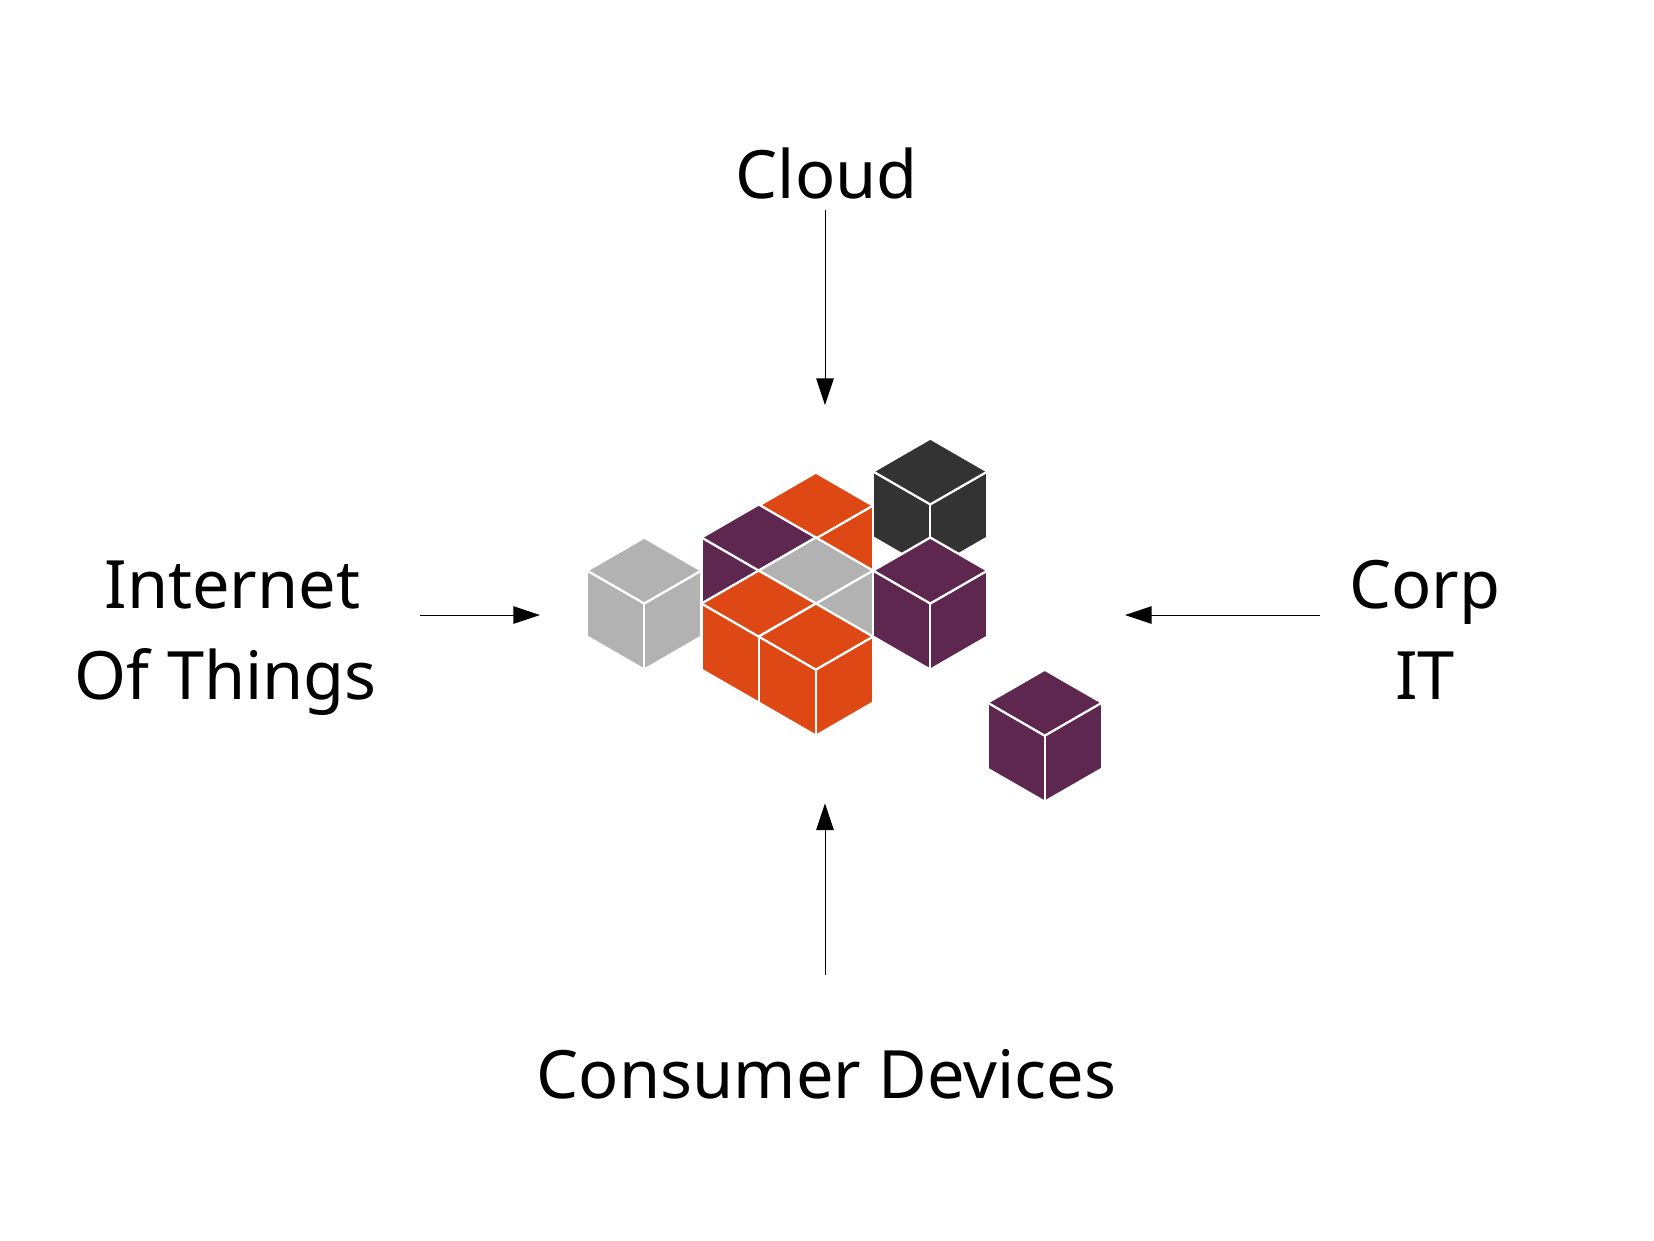

Cloud
Internet
Of Things
Corp
IT
Consumer Devices